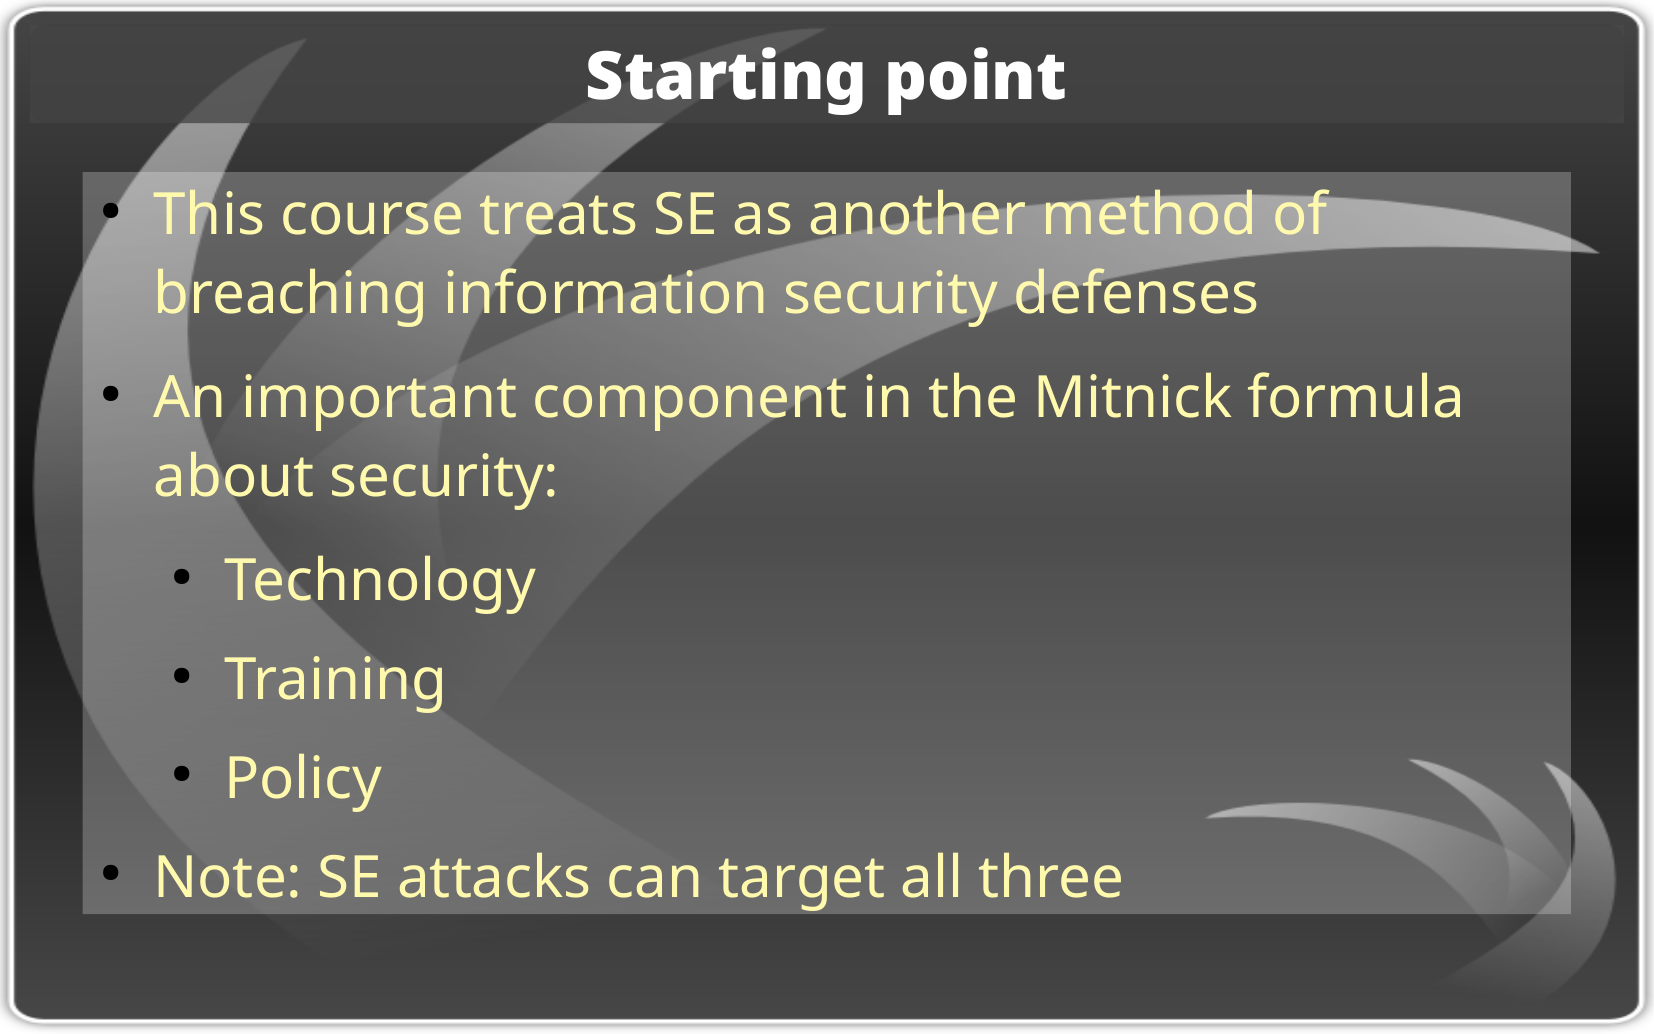

# Starting point
This course treats SE as another method of breaching information security defenses
An important component in the Mitnick formula about security:
Technology
Training
Policy
Note: SE attacks can target all three